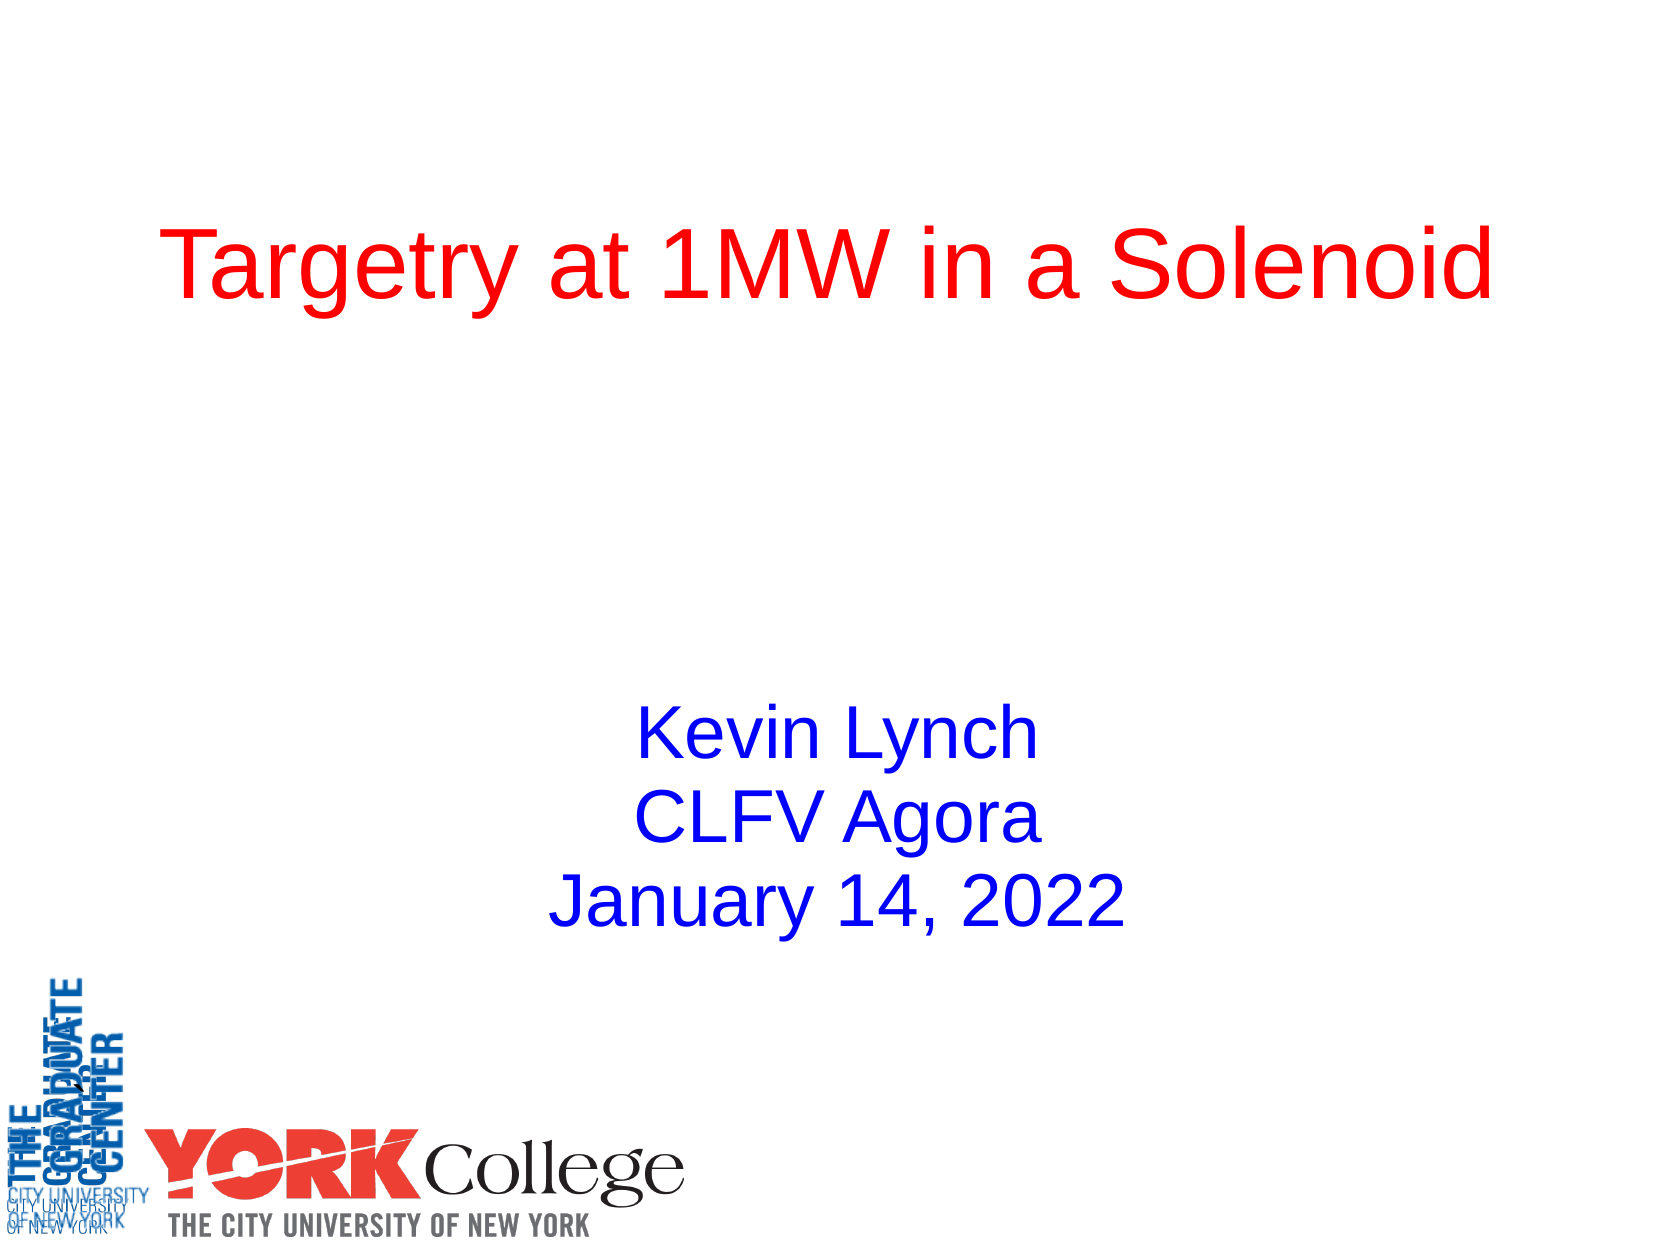

Targetry at 1MW in a Solenoid
Kevin Lynch
CLFV Agora
January 14, 2022